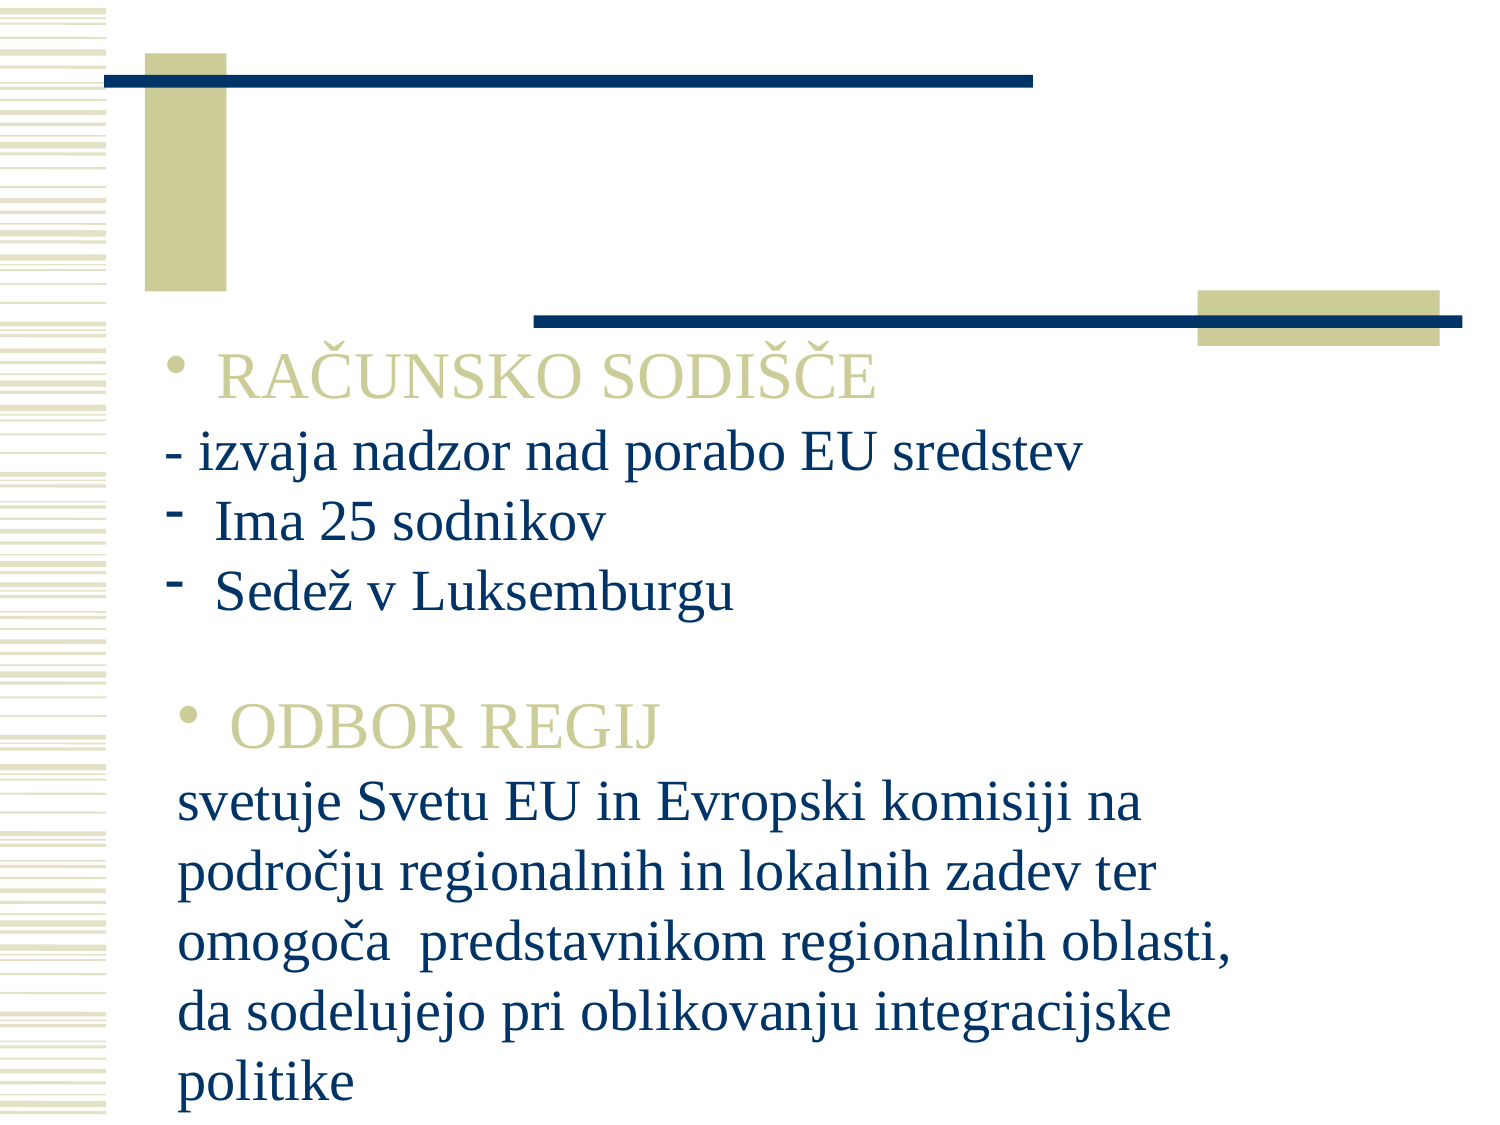

RAČUNSKO SODIŠČE
- izvaja nadzor nad porabo EU sredstev
 Ima 25 sodnikov
 Sedež v Luksemburgu
 ODBOR REGIJ
svetuje Svetu EU in Evropski komisiji na področju regionalnih in lokalnih zadev ter omogoča predstavnikom regionalnih oblasti, da sodelujejo pri oblikovanju integracijske politike